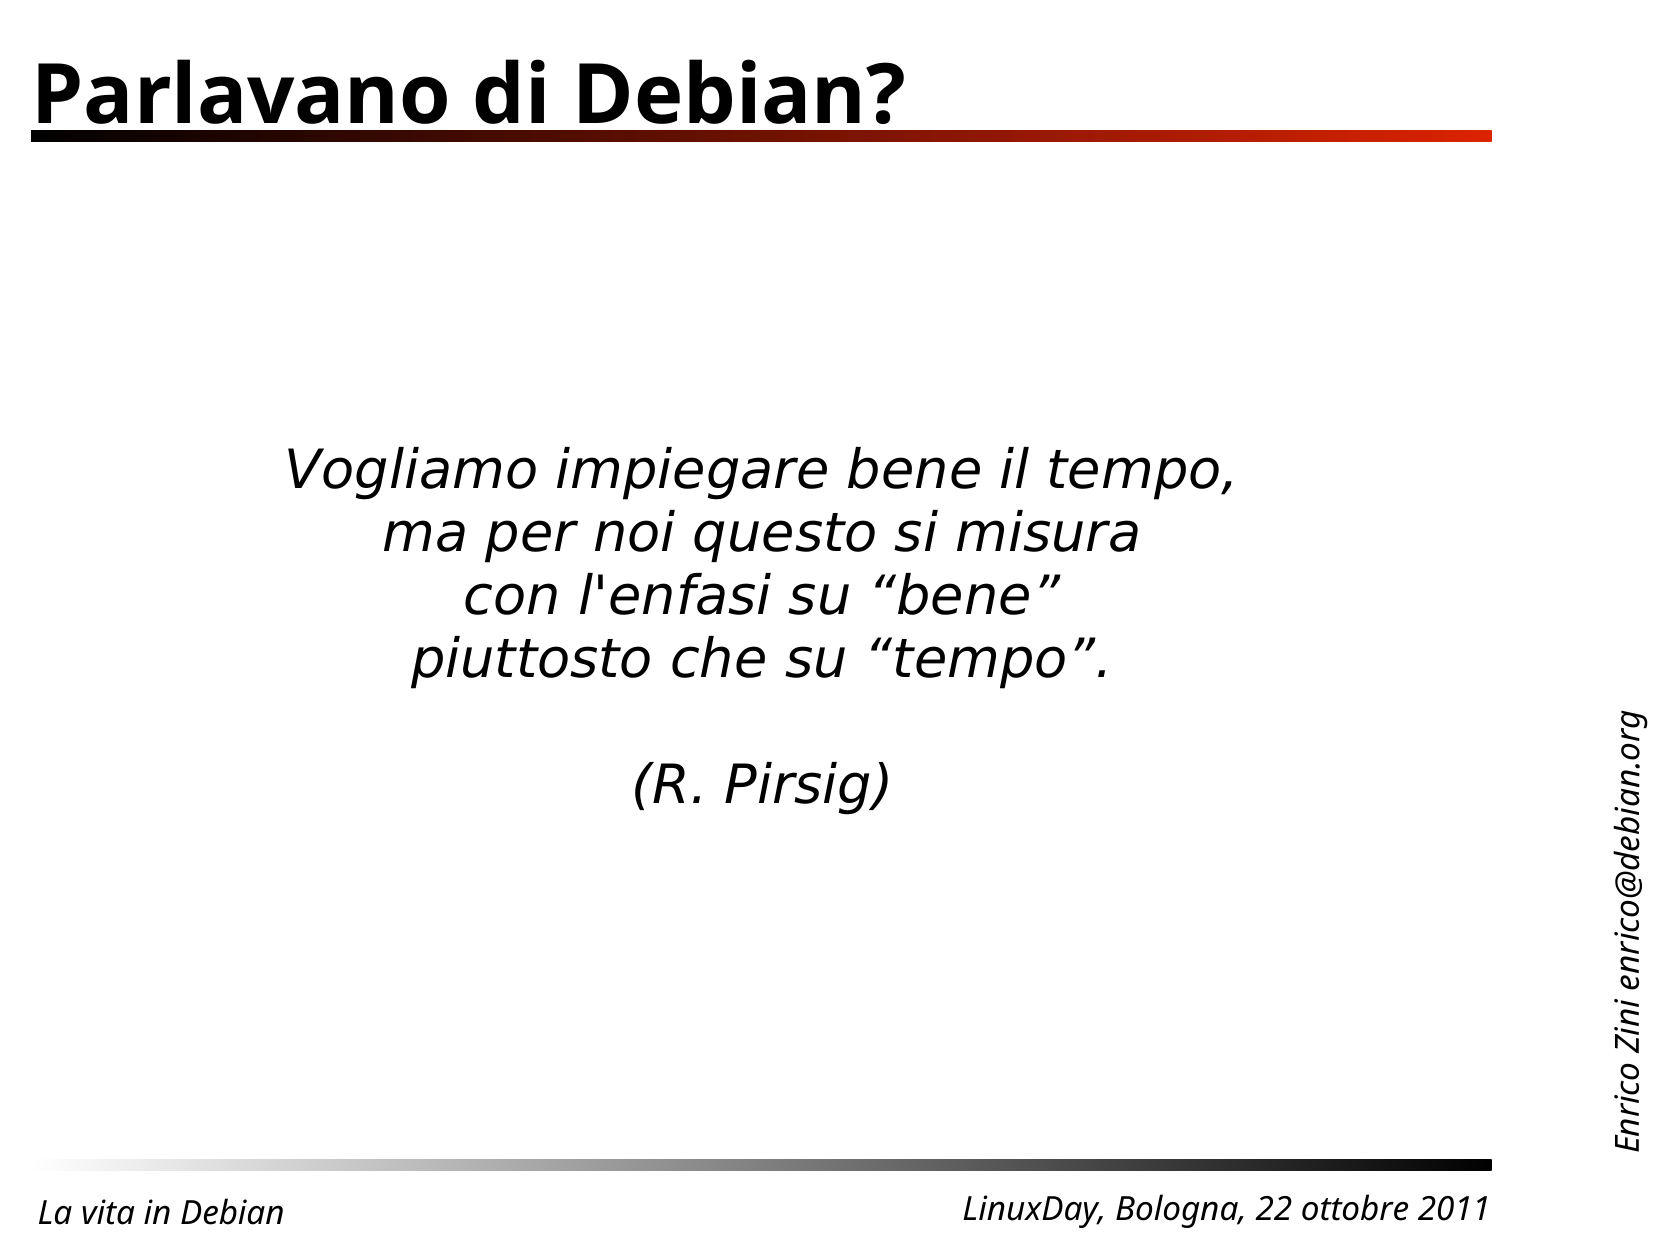

Parlavano di Debian?
Vogliamo impiegare bene il tempo,
ma per noi questo si misura
con l'enfasi su “bene”
piuttosto che su “tempo”.
(R. Pirsig)